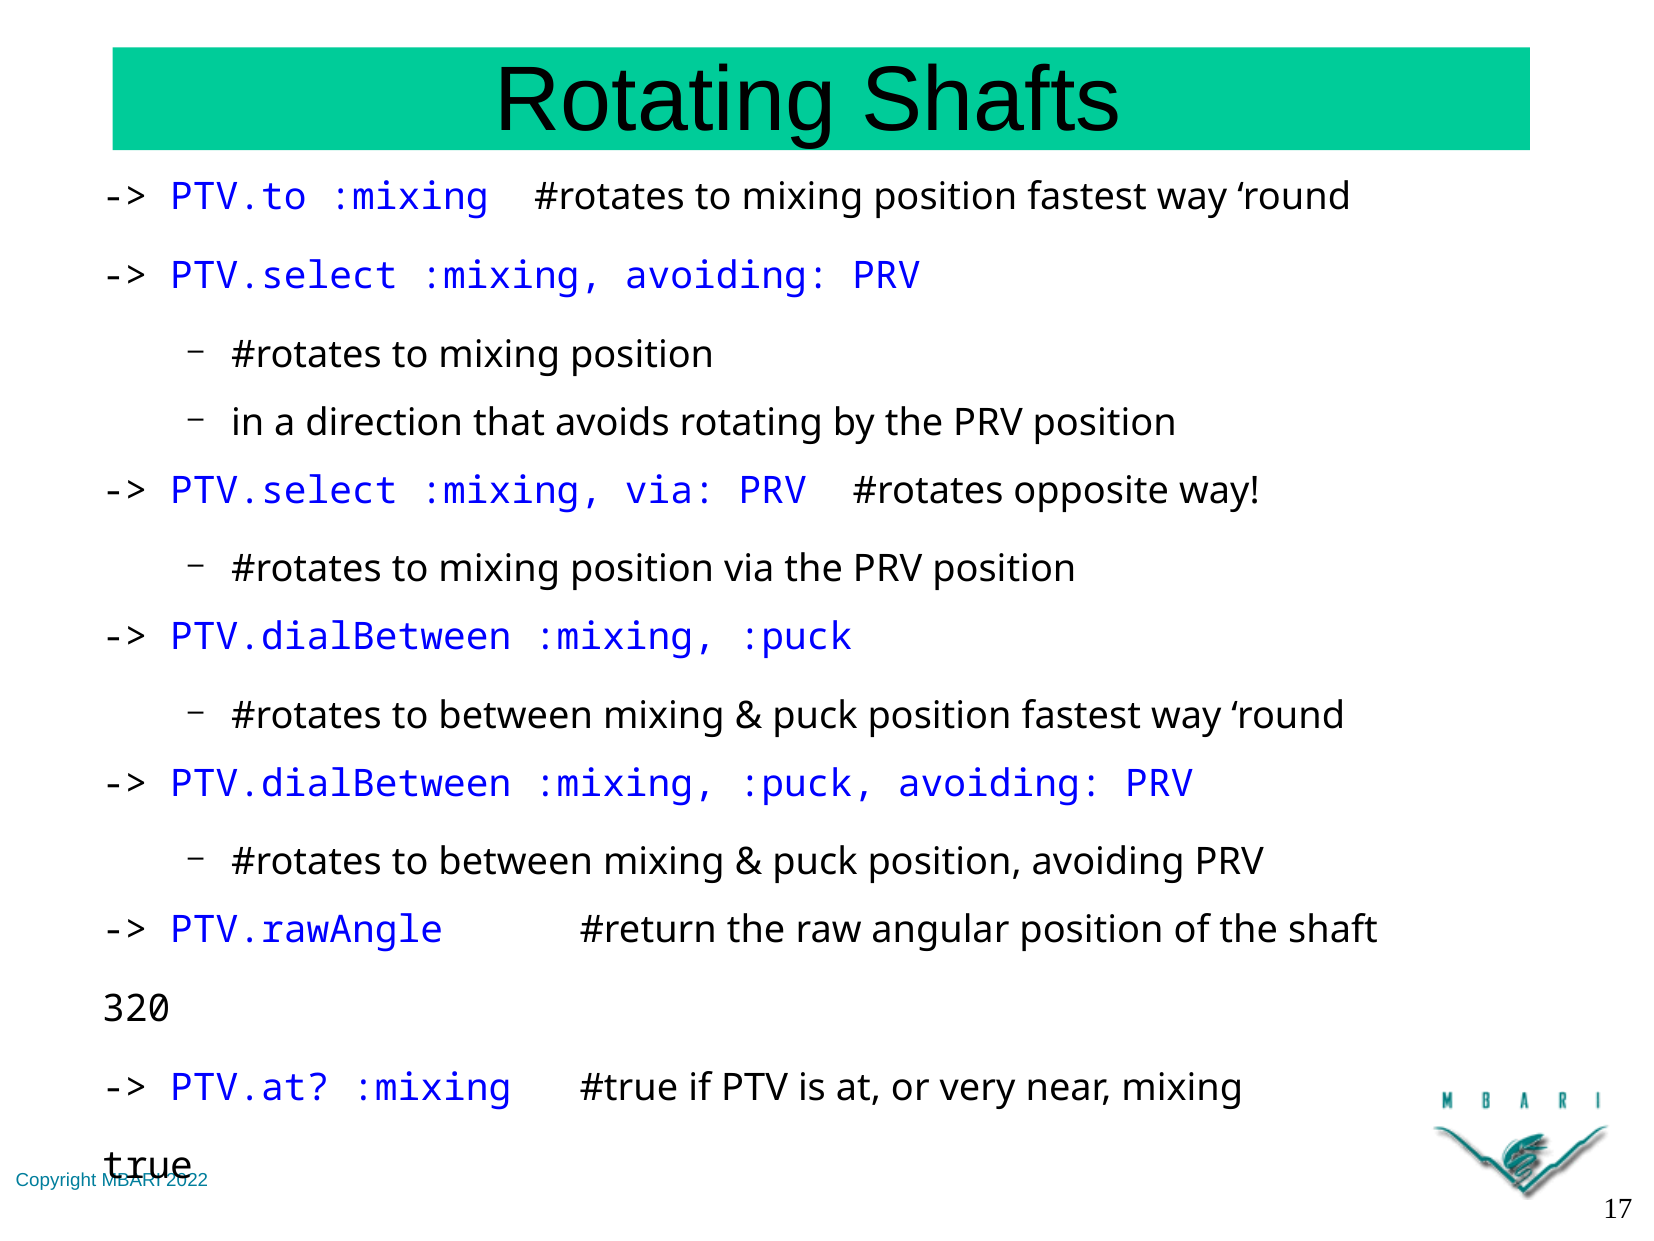

# Rotating Shafts
-> PTV.to :mixing	 #rotates to mixing position fastest way ‘round
-> PTV.select :mixing, avoiding: PRV
#rotates to mixing position
in a direction that avoids rotating by the PRV position
-> PTV.select :mixing, via: PRV	#rotates opposite way!
#rotates to mixing position via the PRV position
-> PTV.dialBetween :mixing, :puck
#rotates to between mixing & puck position fastest way ‘round
-> PTV.dialBetween :mixing, :puck, avoiding: PRV
#rotates to between mixing & puck position, avoiding PRV
-> PTV.rawAngle	 	#return the raw angular position of the shaft
320
-> PTV.at? :mixing	#true if PTV is at, or very near, mixing
true